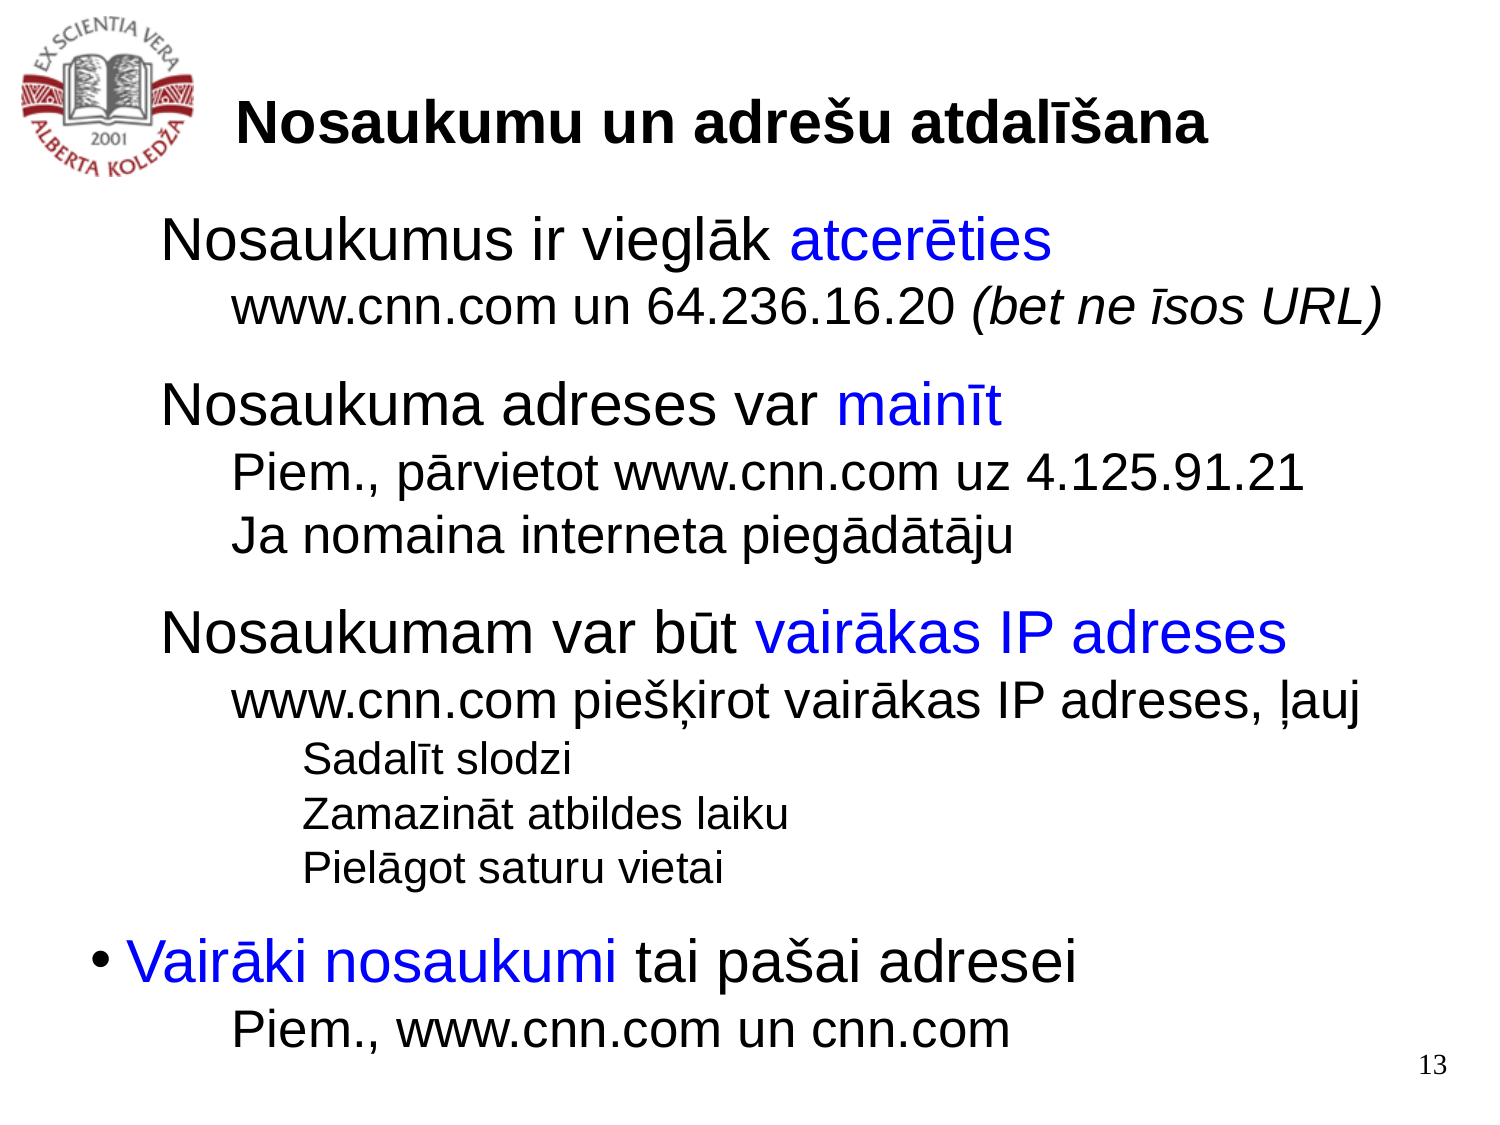

# Nosaukumu un adrešu atdalīšana
Nosaukumus ir vieglāk atcerēties
www.cnn.com un 64.236.16.20 (bet ne īsos URL)
Nosaukuma adreses var mainīt
Piem., pārvietot www.cnn.com uz 4.125.91.21
Ja nomaina interneta piegādātāju
Nosaukumam var būt vairākas IP adreses
www.cnn.com piešķirot vairākas IP adreses, ļauj
Sadalīt slodzi
Zamazināt atbildes laiku
Pielāgot saturu vietai
Vairāki nosaukumi tai pašai adresei
Piem., www.cnn.com un cnn.com